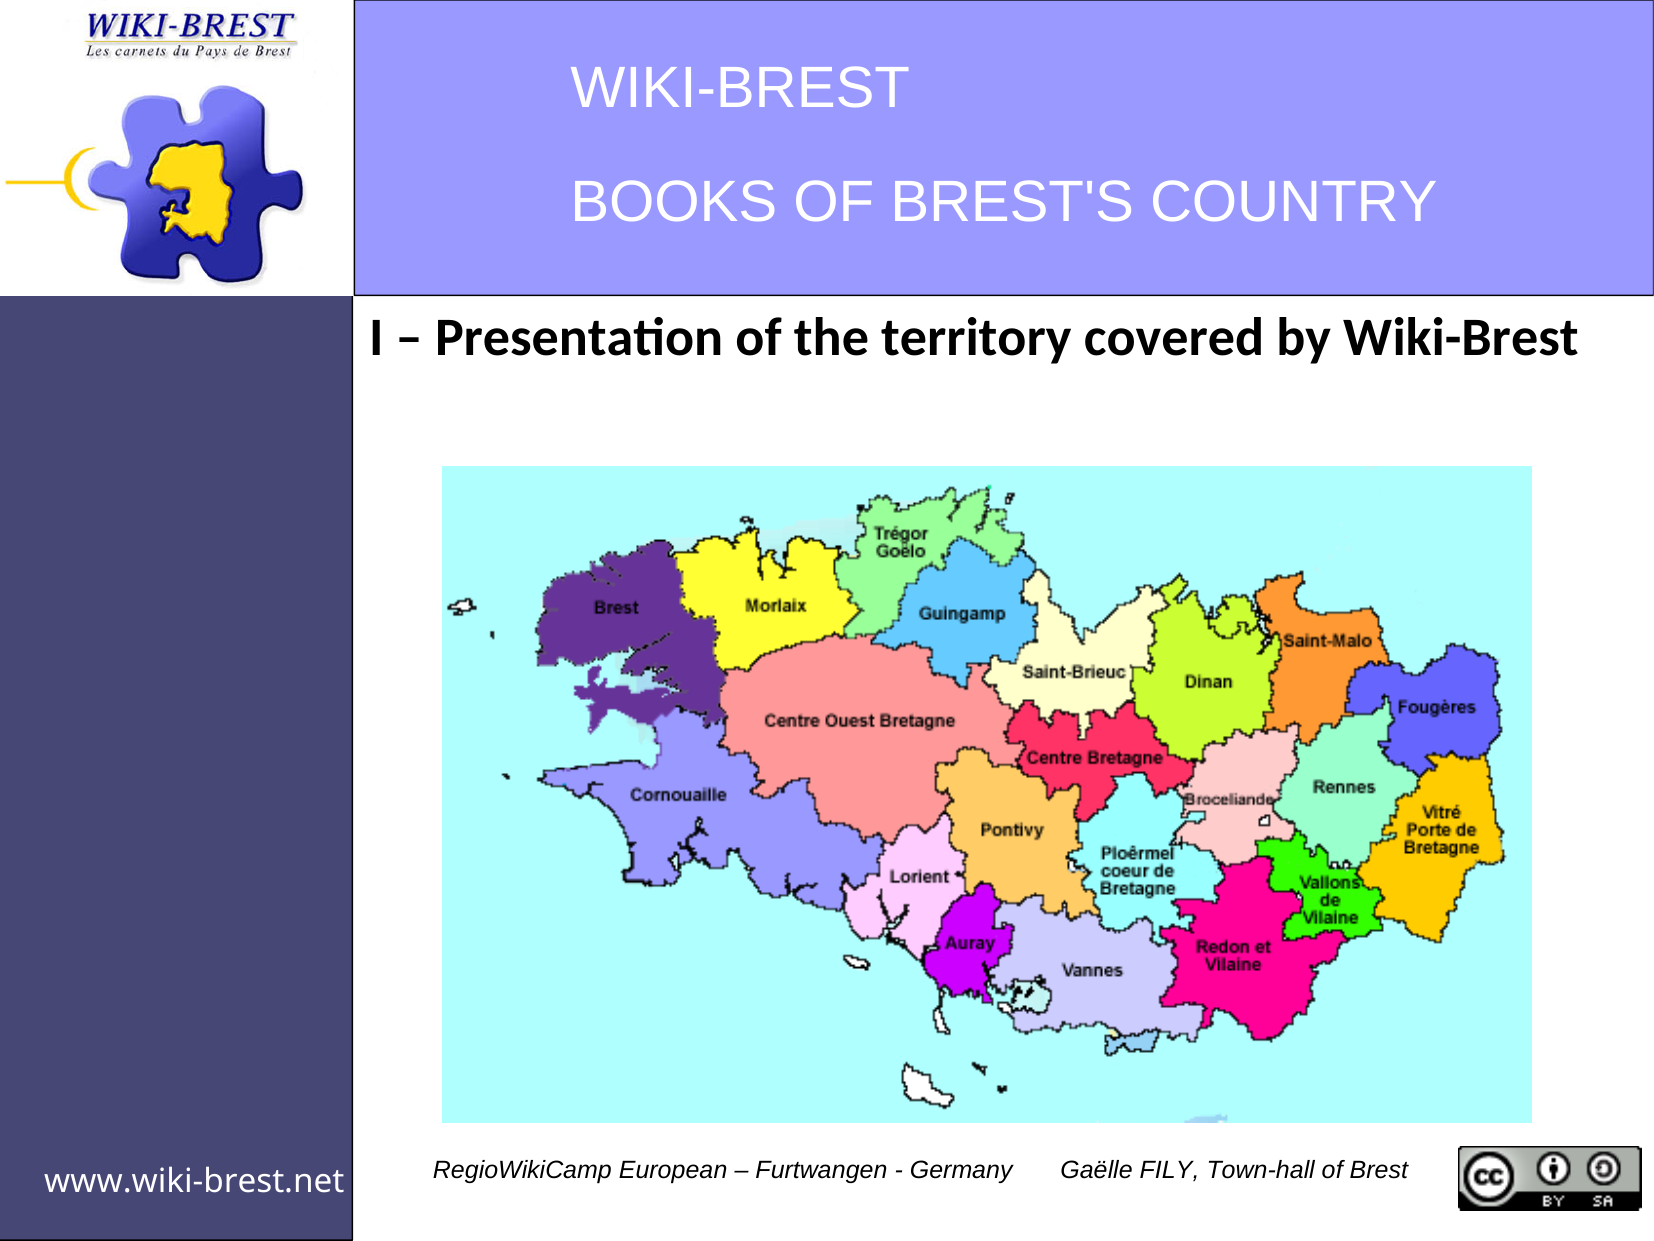

I – Presentation of the territory covered by Wiki-Brest